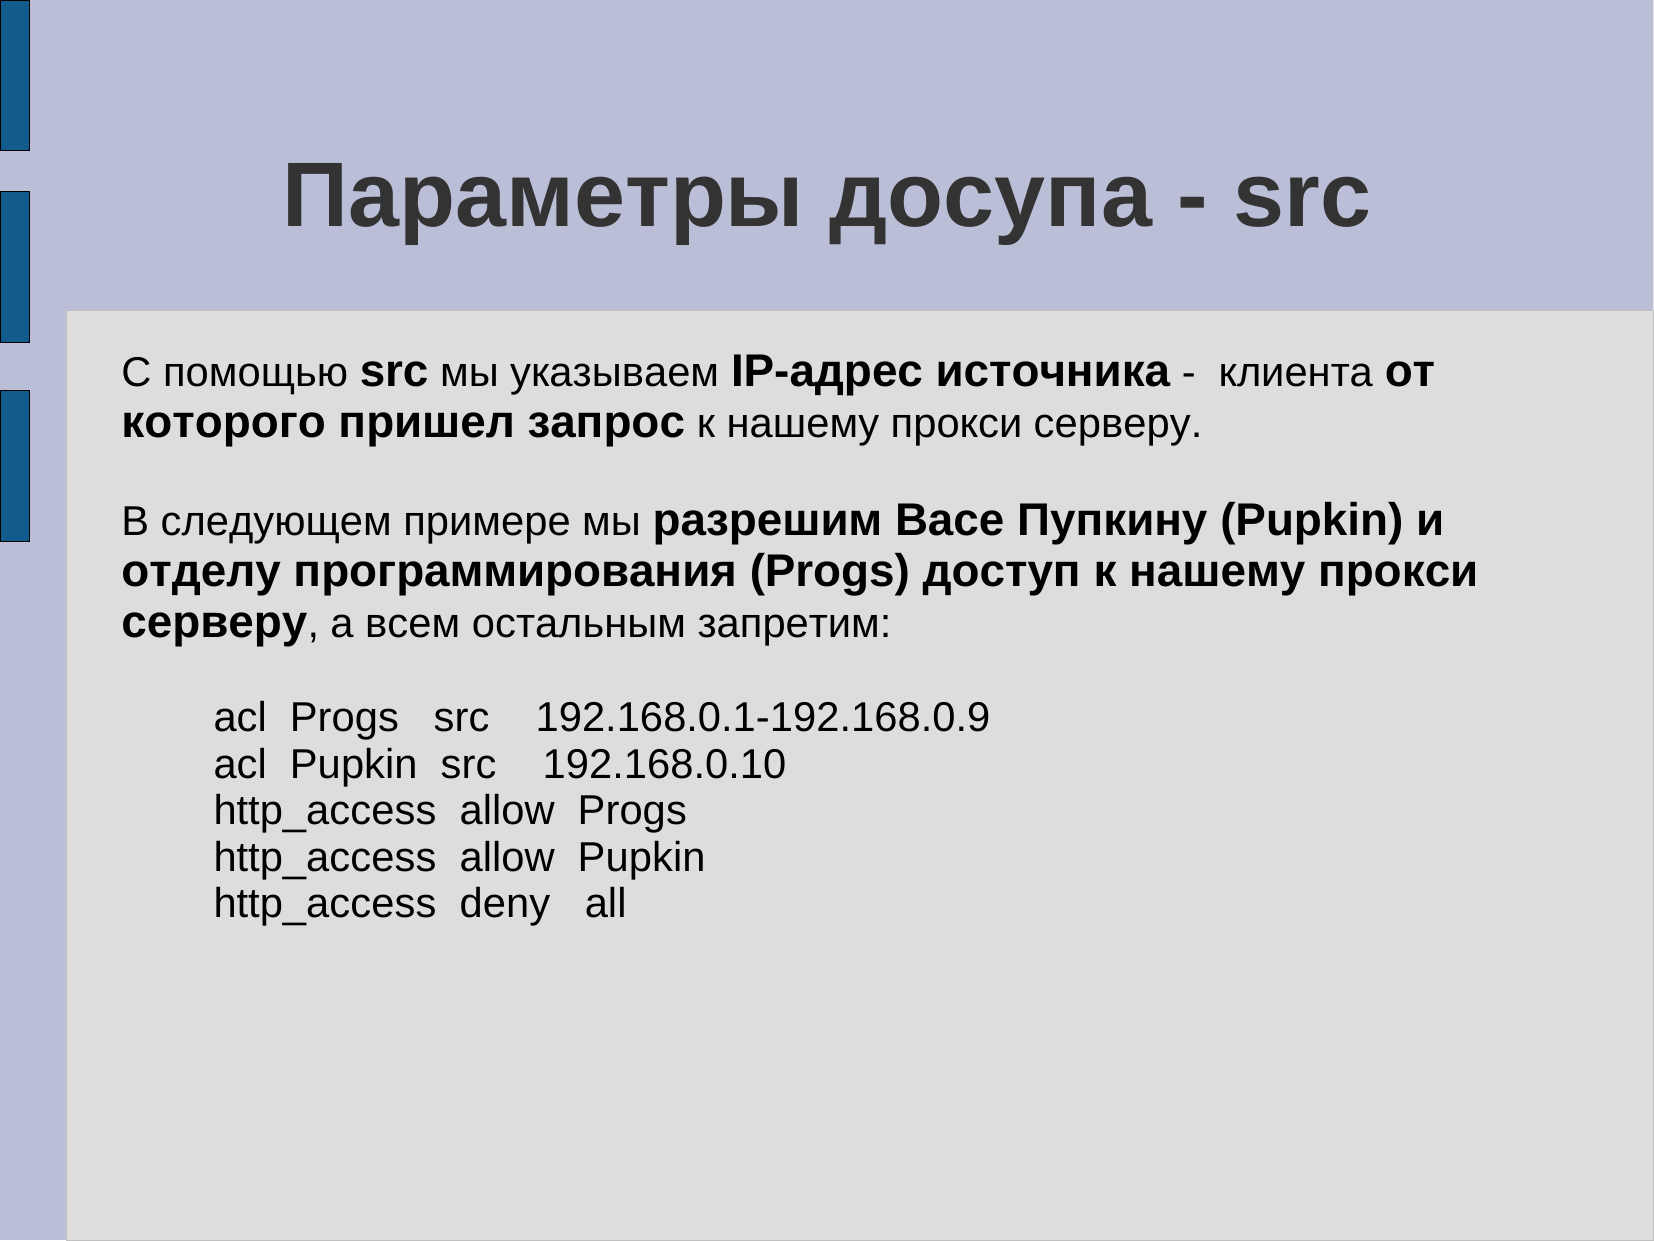

# Параметры досупа - src
С помощью src мы указываем IP-адрес источника - клиента от которого пришел запрос к нашему прокси серверу.
В следующем примере мы разрешим Васе Пупкину (Pupkin) и отделу программирования (Progs) доступ к нашему прокси серверу, а всем остальным запретим:
 acl Progs src 192.168.0.1-192.168.0.9
 acl Pupkin src 192.168.0.10
 http_access allow Progs
 http_access allow Pupkin
 http_access deny all